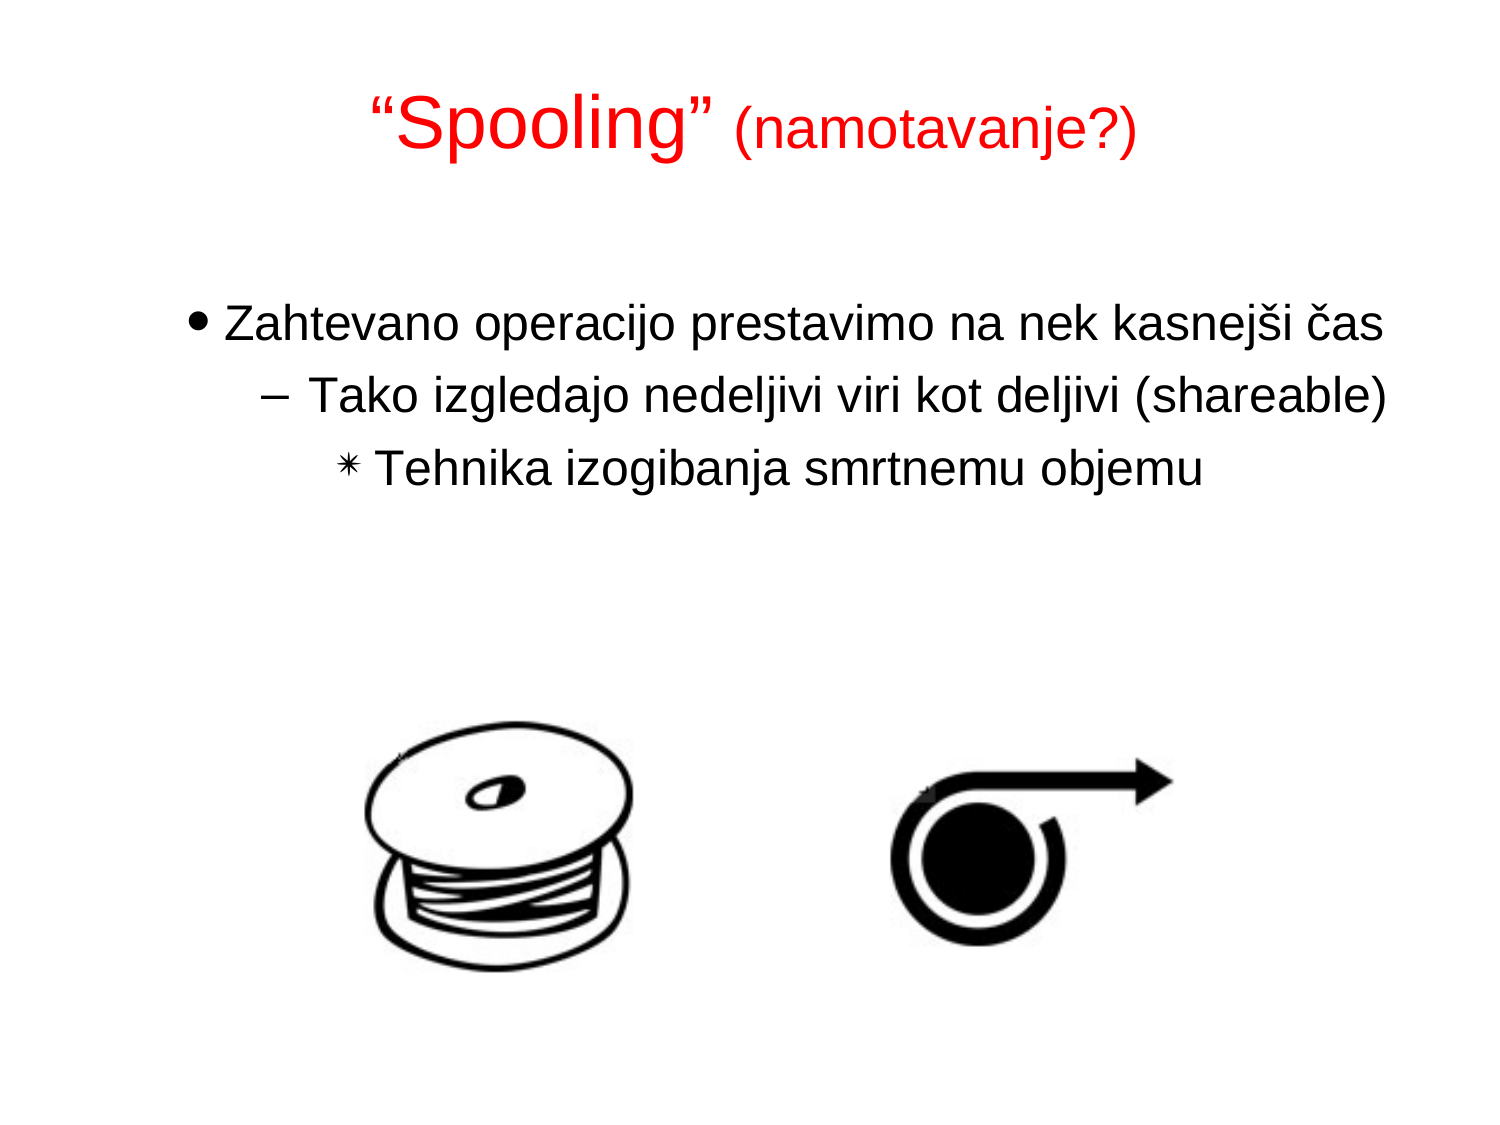

# “Spooling” (namotavanje?)
Zahtevano operacijo prestavimo na nek kasnejši čas
Tako izgledajo nedeljivi viri kot deljivi (shareable)
Tehnika izogibanja smrtnemu objemu